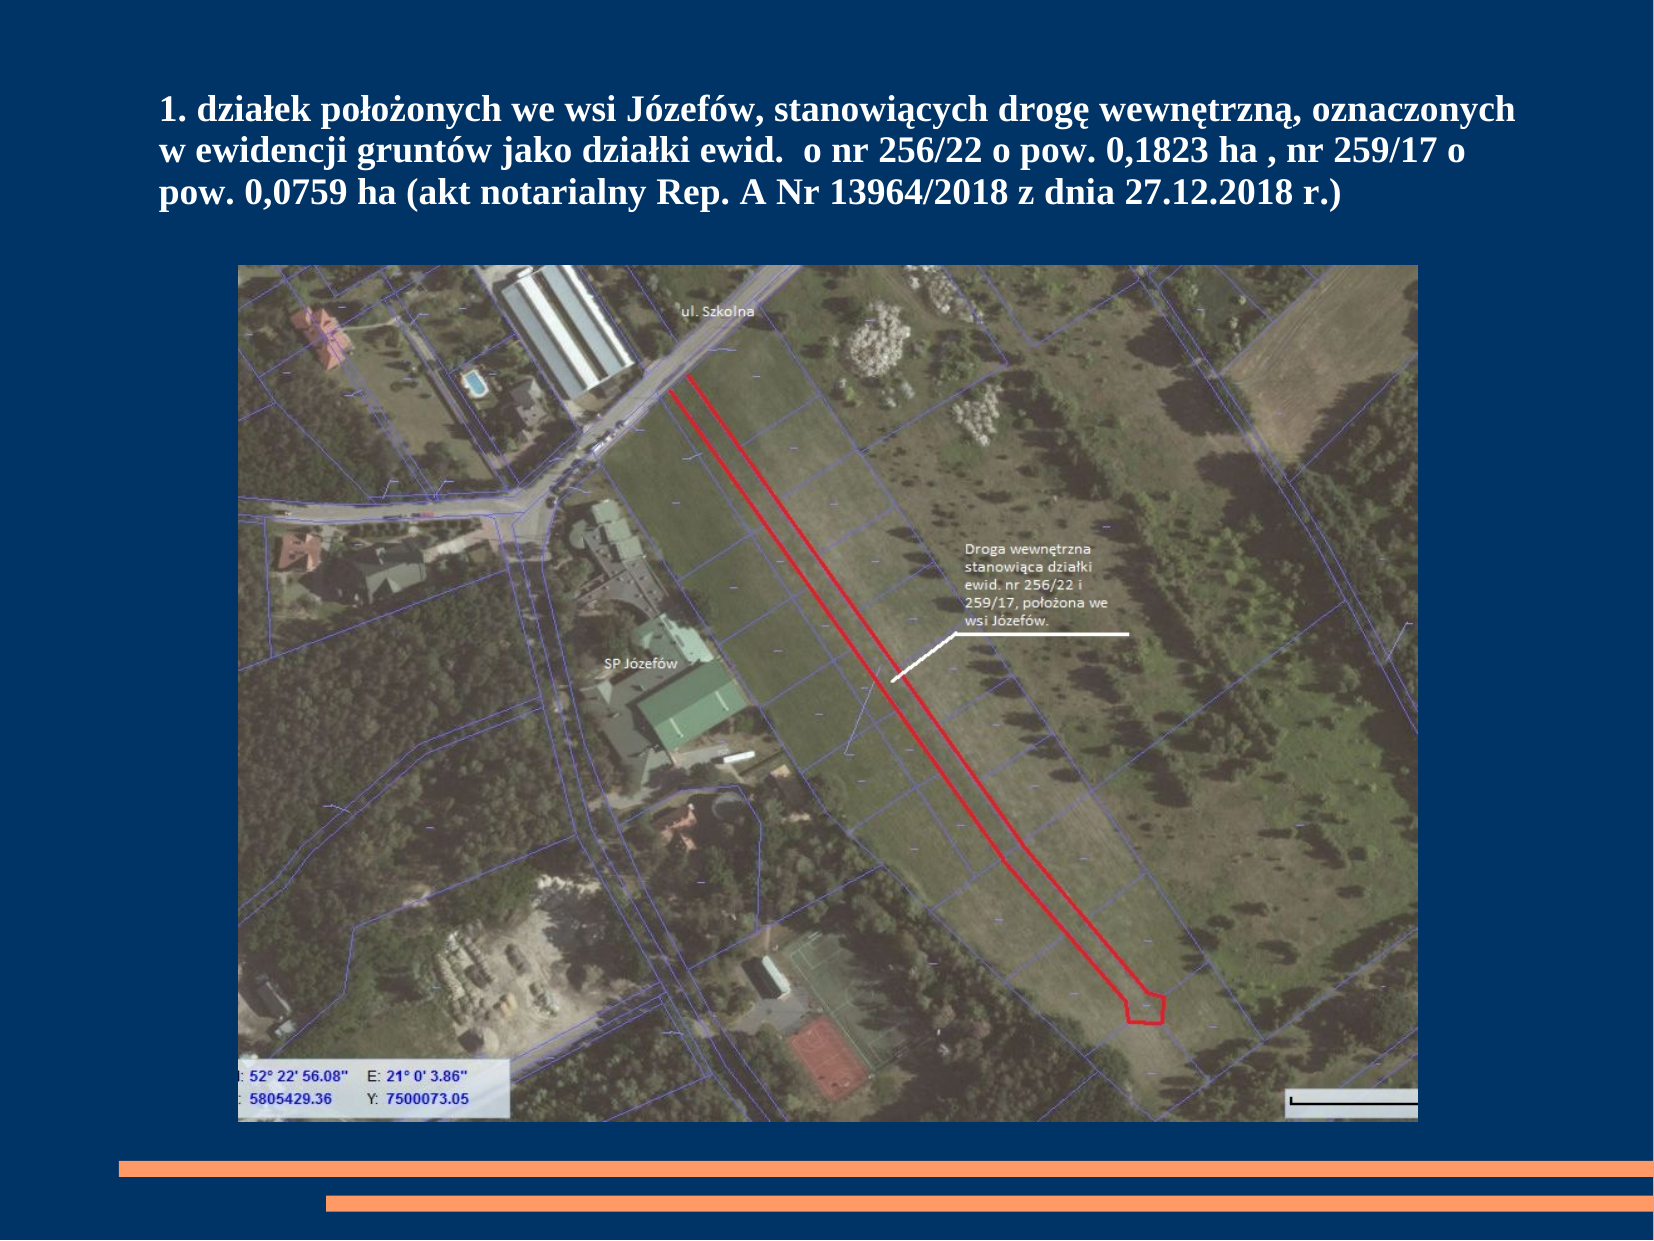

# 1. działek położonych we wsi Józefów, stanowiących drogę wewnętrzną, oznaczonych w ewidencji gruntów jako działki ewid. o nr 256/22 o pow. 0,1823 ha , nr 259/17 o pow. 0,0759 ha (akt notarialny Rep. A Nr 13964/2018 z dnia 27.12.2018 r.)